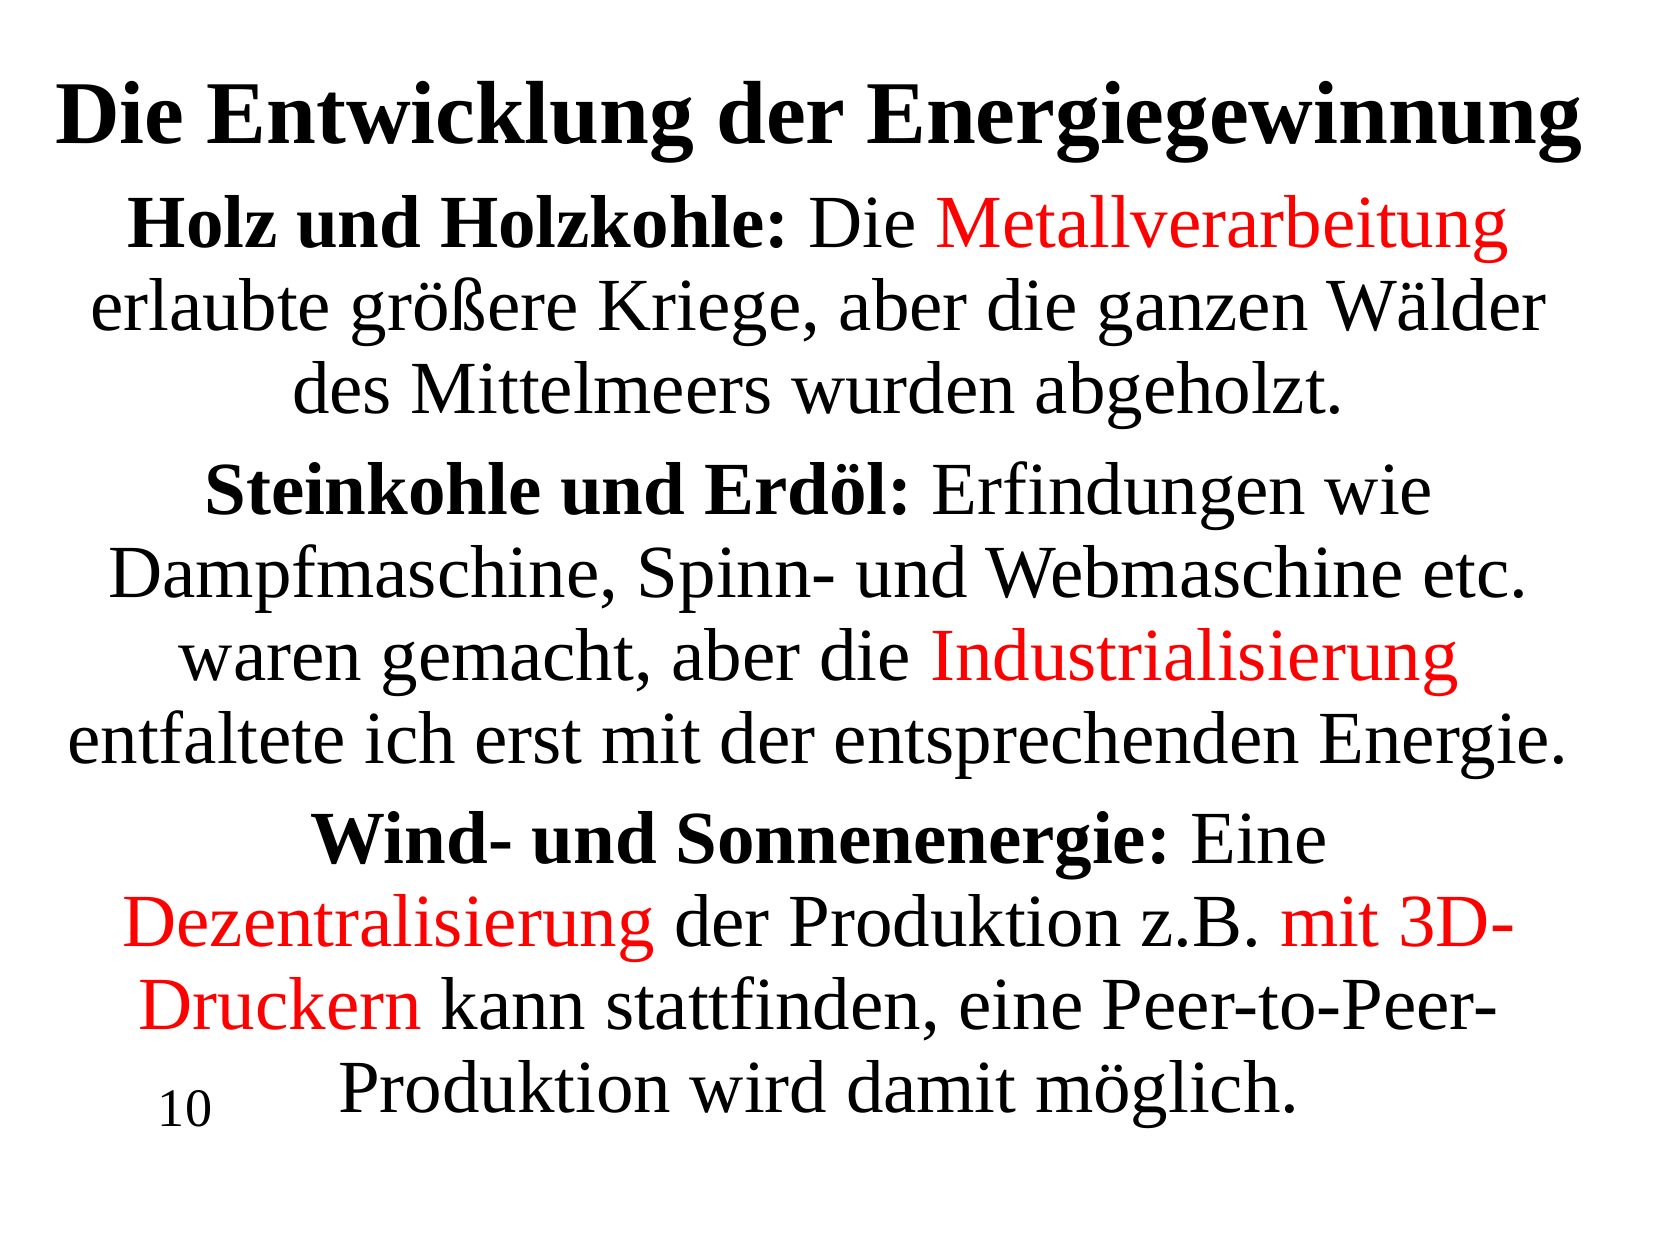

Die Entwicklung der Energiegewinnung
Holz und Holzkohle: Die Metallverarbeitung erlaubte größere Kriege, aber die ganzen Wälder des Mittelmeers wurden abgeholzt.
Steinkohle und Erdöl: Erfindungen wie Dampfmaschine, Spinn- und Webmaschine etc. waren gemacht, aber die Industrialisierung entfaltete ich erst mit der entsprechenden Energie.
Wind- und Sonnenenergie: Eine Dezentralisierung der Produktion z.B. mit 3D-Druckern kann stattfinden, eine Peer-to-Peer-Produktion wird damit möglich.